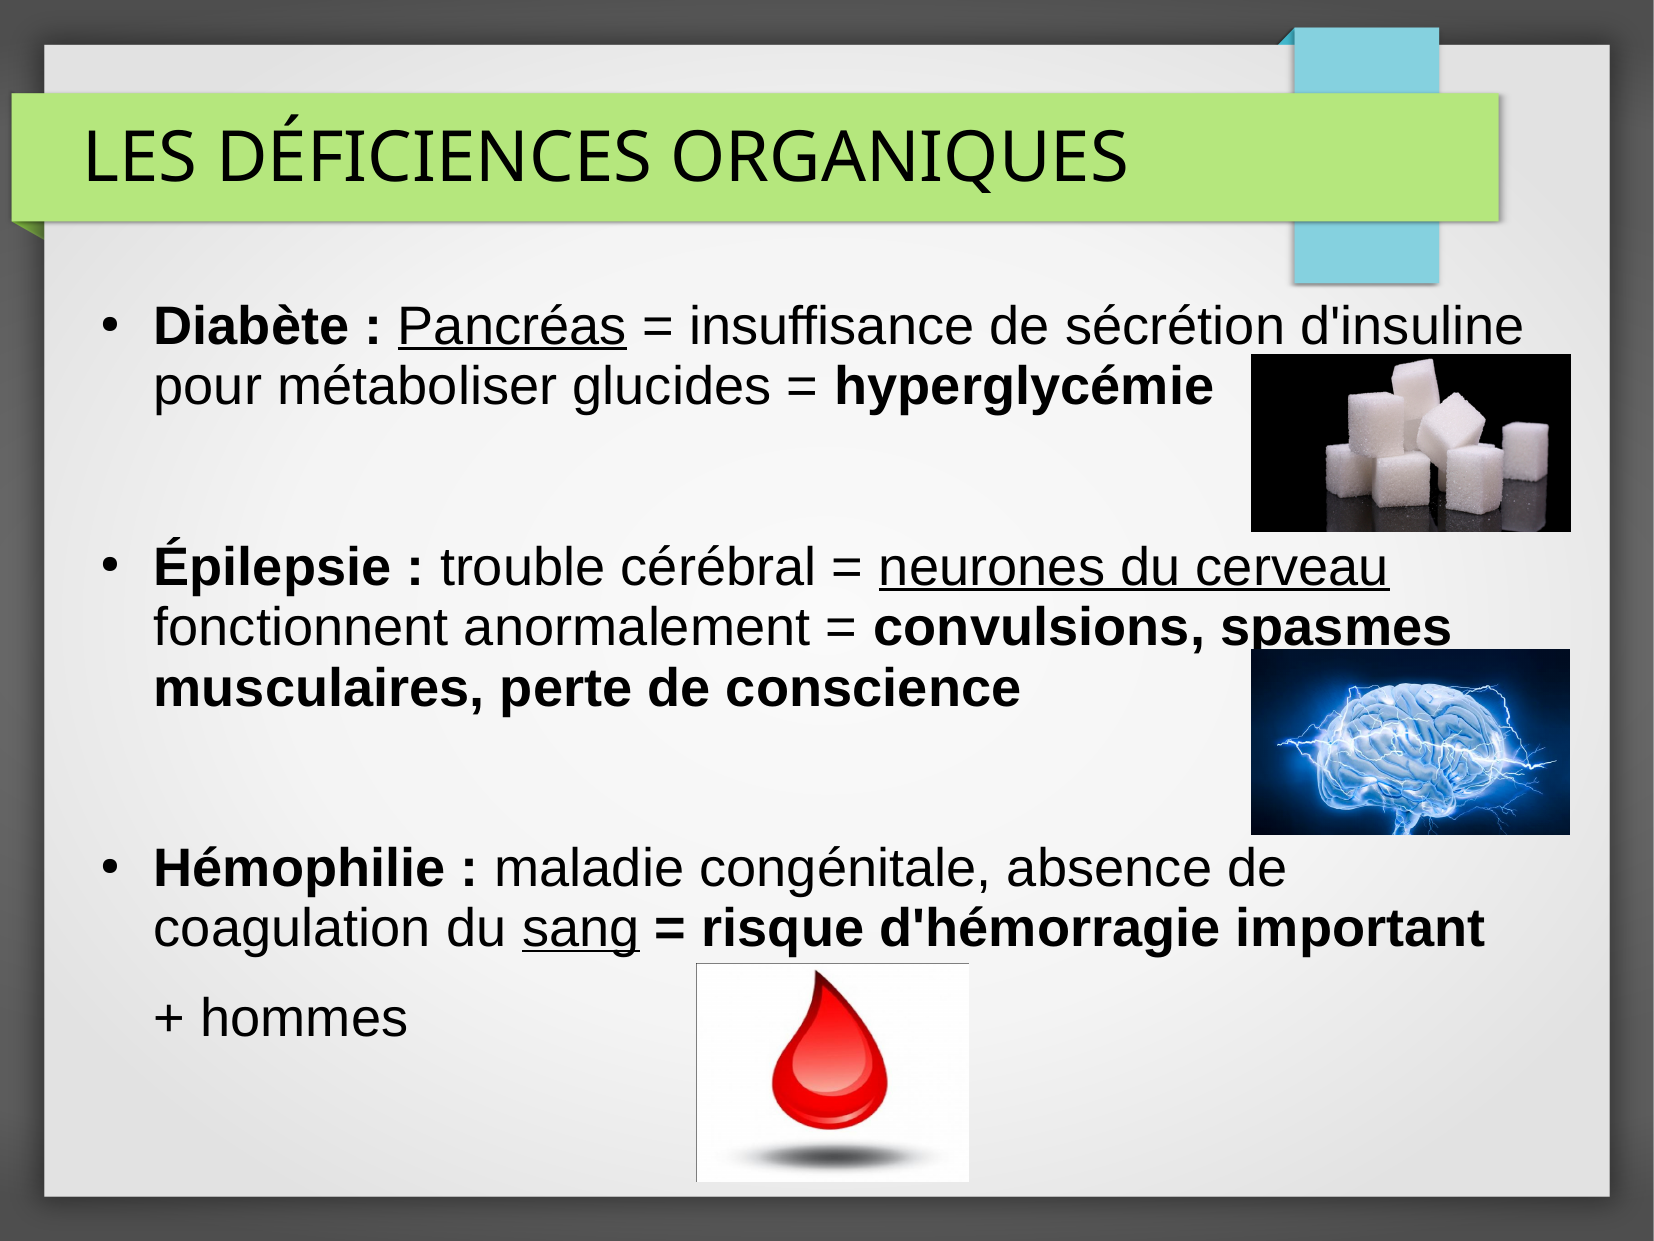

# LES DÉFICIENCES ORGANIQUES
Diabète : Pancréas = insuffisance de sécrétion d'insuline pour métaboliser glucides = hyperglycémie
Épilepsie : trouble cérébral = neurones du cerveau fonctionnent anormalement = convulsions, spasmes musculaires, perte de conscience
Hémophilie : maladie congénitale, absence de coagulation du sang = risque d'hémorragie important
+ hommes